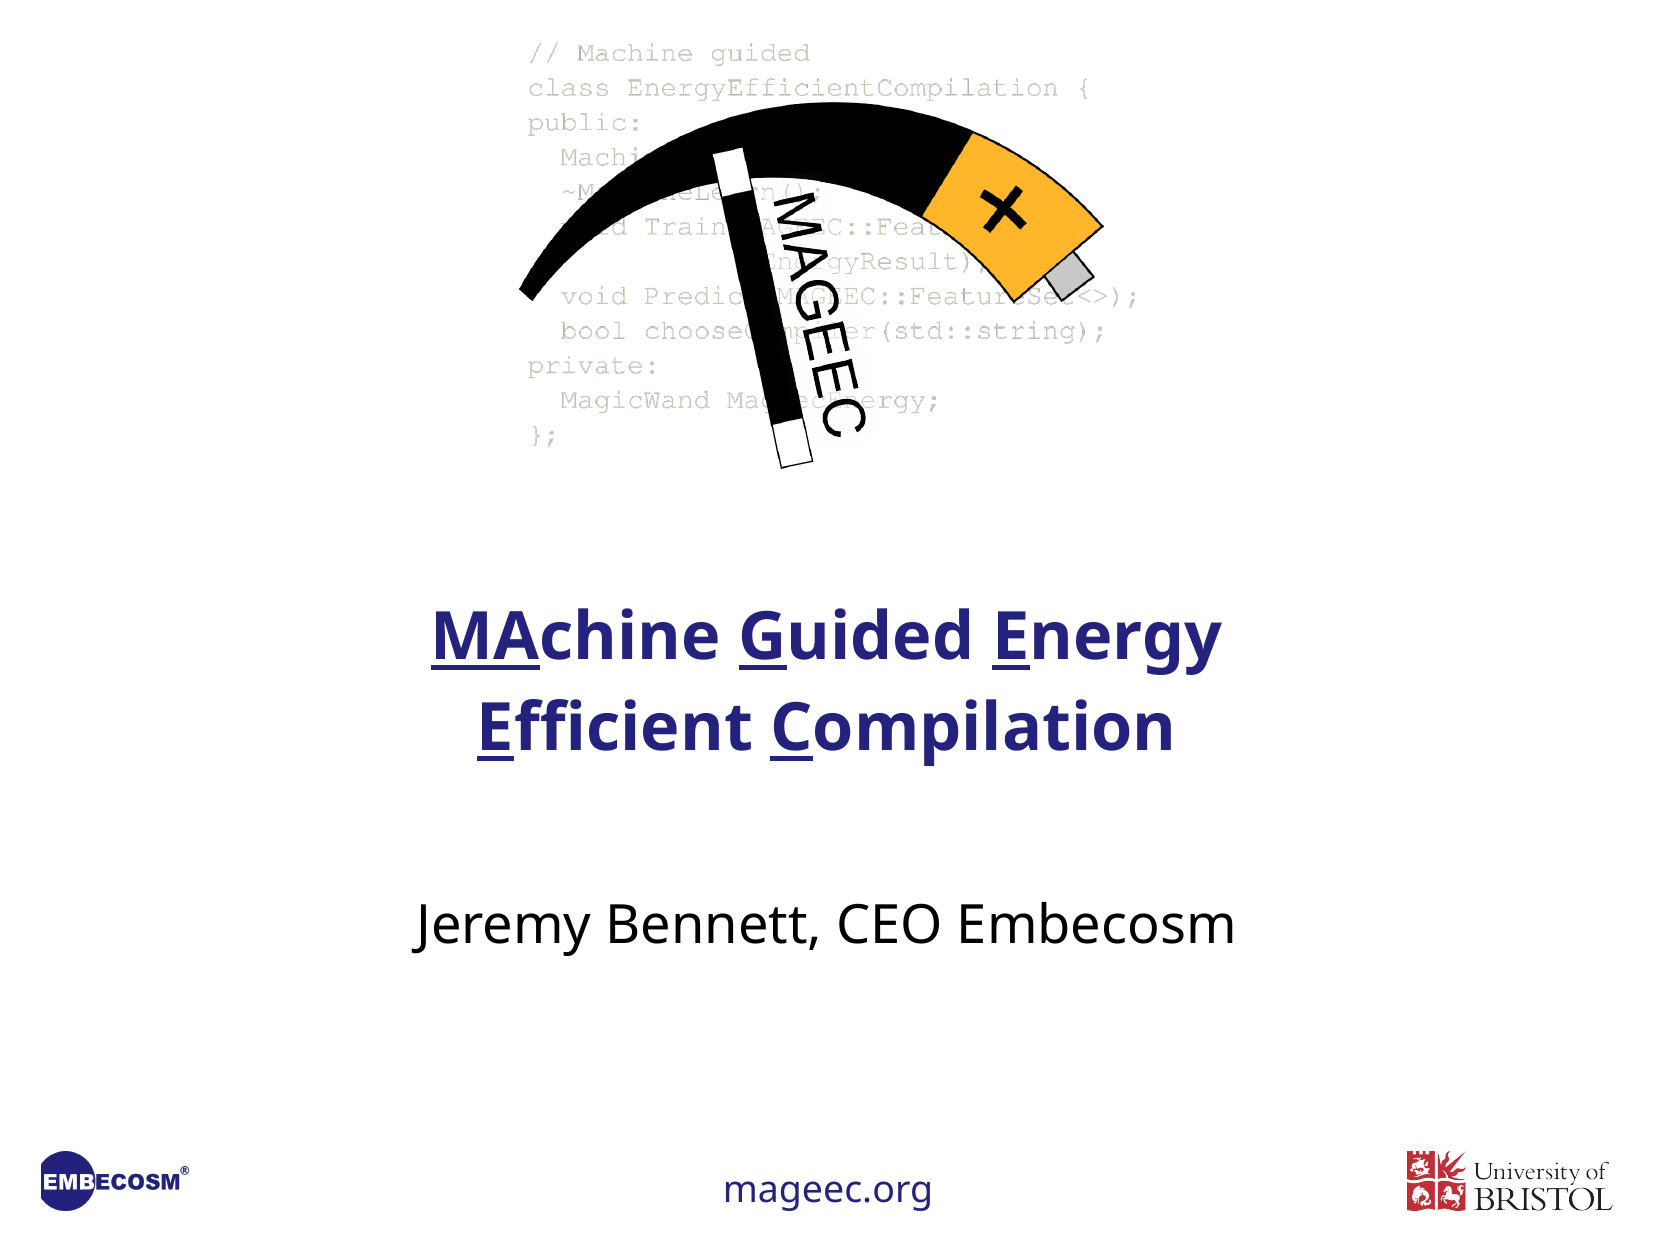

# MAchine Guided Energy Efficient Compilation
Jeremy Bennett, CEO Embecosm